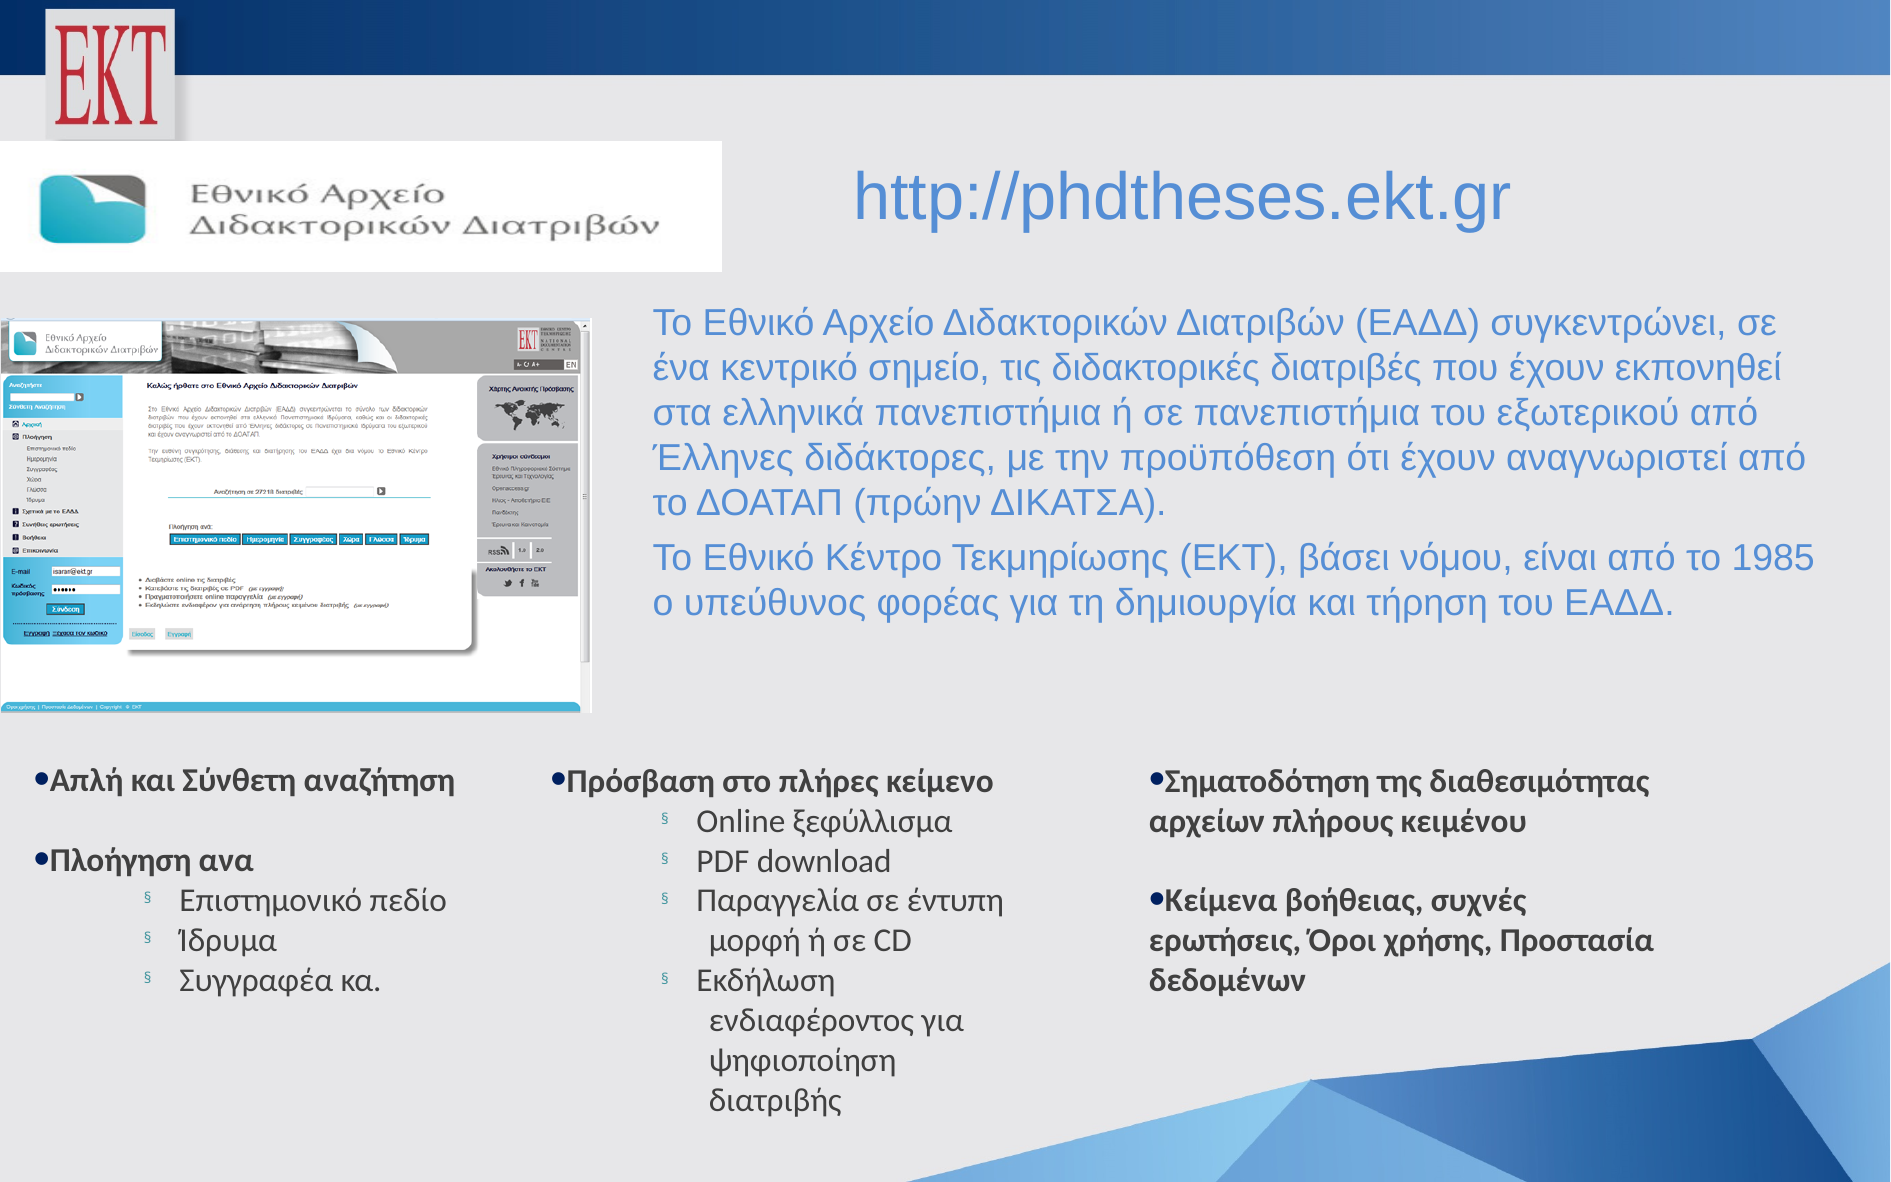

http://phdtheses.ekt.gr
Το Εθνικό Αρχείο Διδακτορικών Διατριβών (ΕΑΔΔ) συγκεντρώνει, σε ένα κεντρικό σημείο, τις διδακτορικές διατριβές που έχουν εκπονηθεί στα ελληνικά πανεπιστήμια ή σε πανεπιστήμια του εξωτερικού από Έλληνες διδάκτορες, με την προϋπόθεση ότι έχουν αναγνωριστεί από το ΔΟΑΤΑΠ (πρώην ΔΙΚΑΤΣΑ).
Το Εθνικό Κέντρο Τεκμηρίωσης (ΕΚΤ), βάσει νόμου, είναι από το 1985 ο υπεύθυνος φορέας για τη δημιουργία και τήρηση του ΕΑΔΔ.
Απλή και Σύνθετη αναζήτηση
Πλοήγηση ανα
Επιστημονικό πεδίο
Ίδρυμα
Συγγραφέα κα.
Πρόσβαση στο πλήρες κείμενο
Online ξεφύλλισμα
PDF download
Παραγγελία σε έντυπη μορφή ή σε CD
Εκδήλωση ενδιαφέροντος για ψηφιοποίηση διατριβής
Σηματοδότηση της διαθεσιμότητας αρχείων πλήρους κειμένου
Κείμενα βοήθειας, συχνές ερωτήσεις, Όροι χρήσης, Προστασία δεδομένων